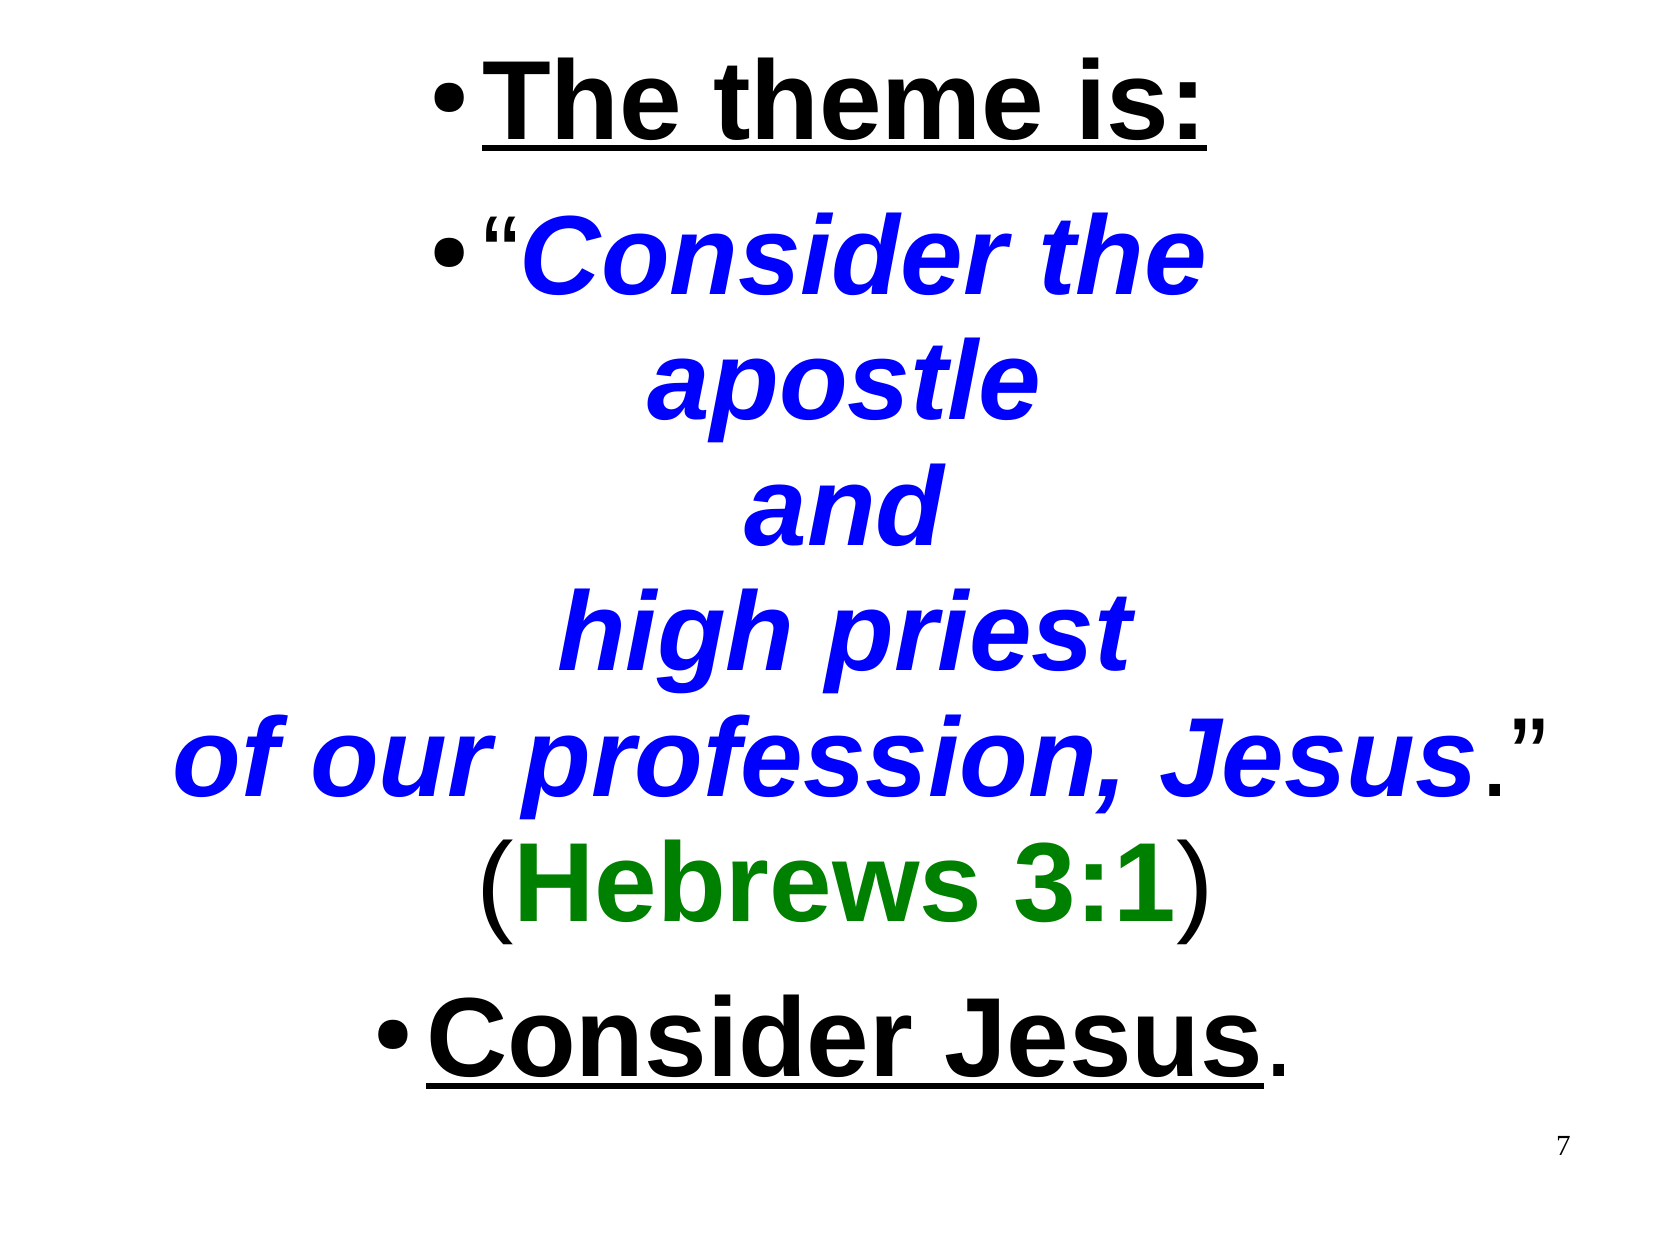

# The theme is:
“Consider the
apostle
and
high priest
of our profession, Jesus.”
(Hebrews 3:1)
Consider Jesus.
7